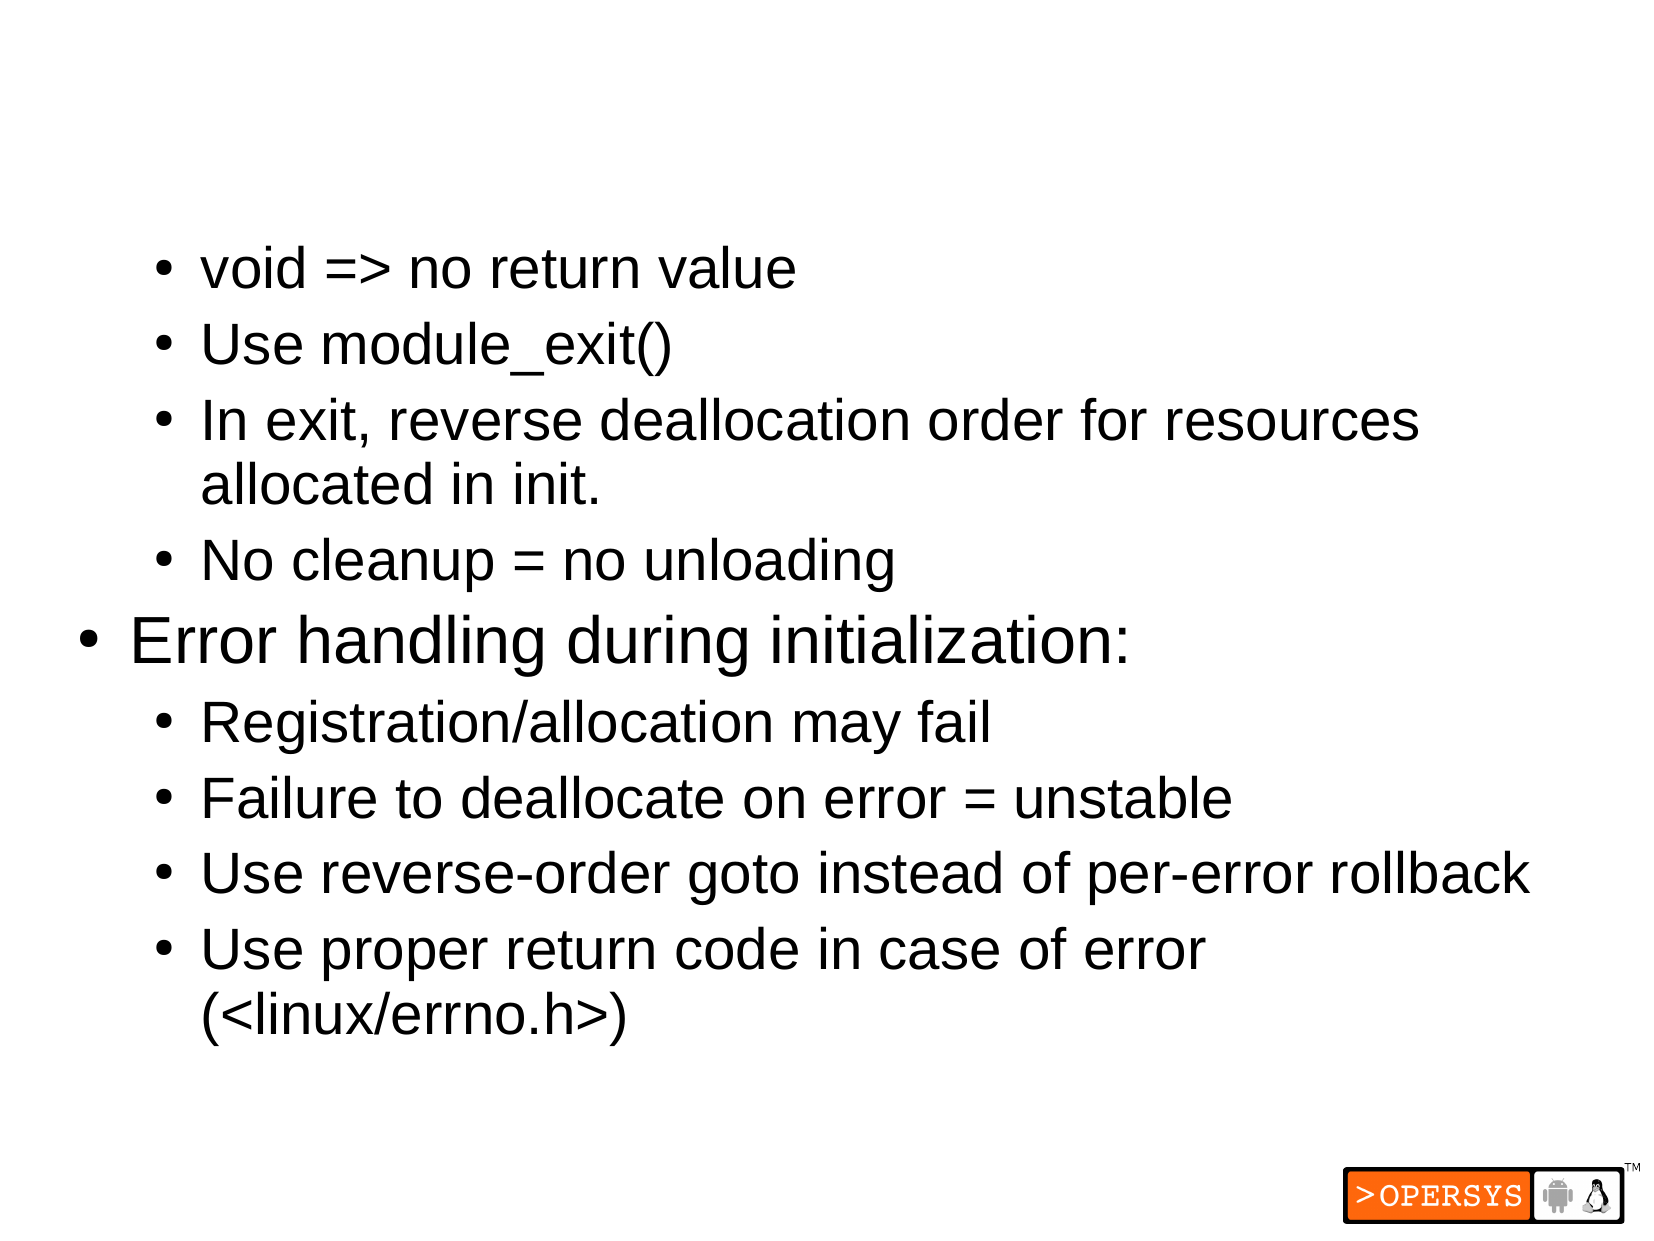

# void => no return value
Use module_exit()
In exit, reverse deallocation order for resources allocated in init.
No cleanup = no unloading
Error handling during initialization:
Registration/allocation may fail
Failure to deallocate on error = unstable
Use reverse-order goto instead of per-error rollback
Use proper return code in case of error (<linux/errno.h>)